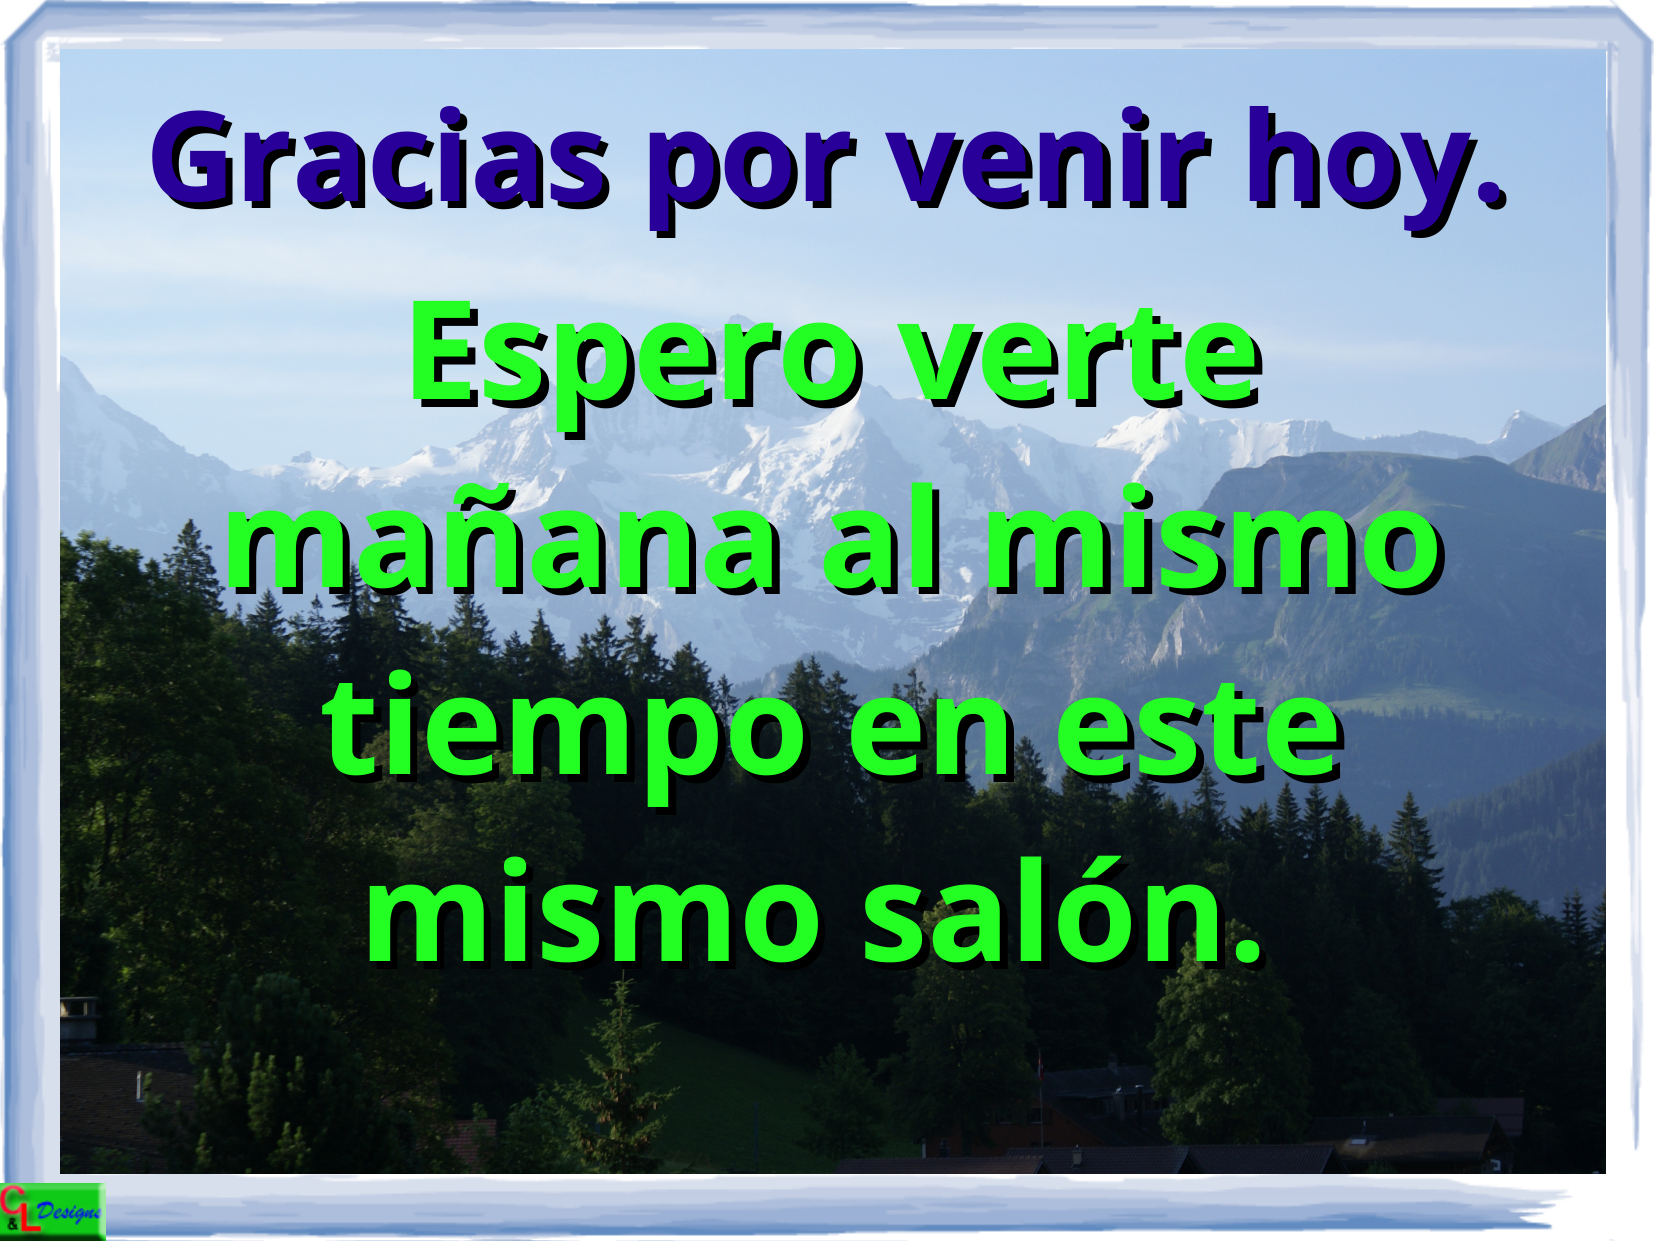

# Gracias por venir hoy.
Espero verte mañana al mismo tiempo en este mismo salón.